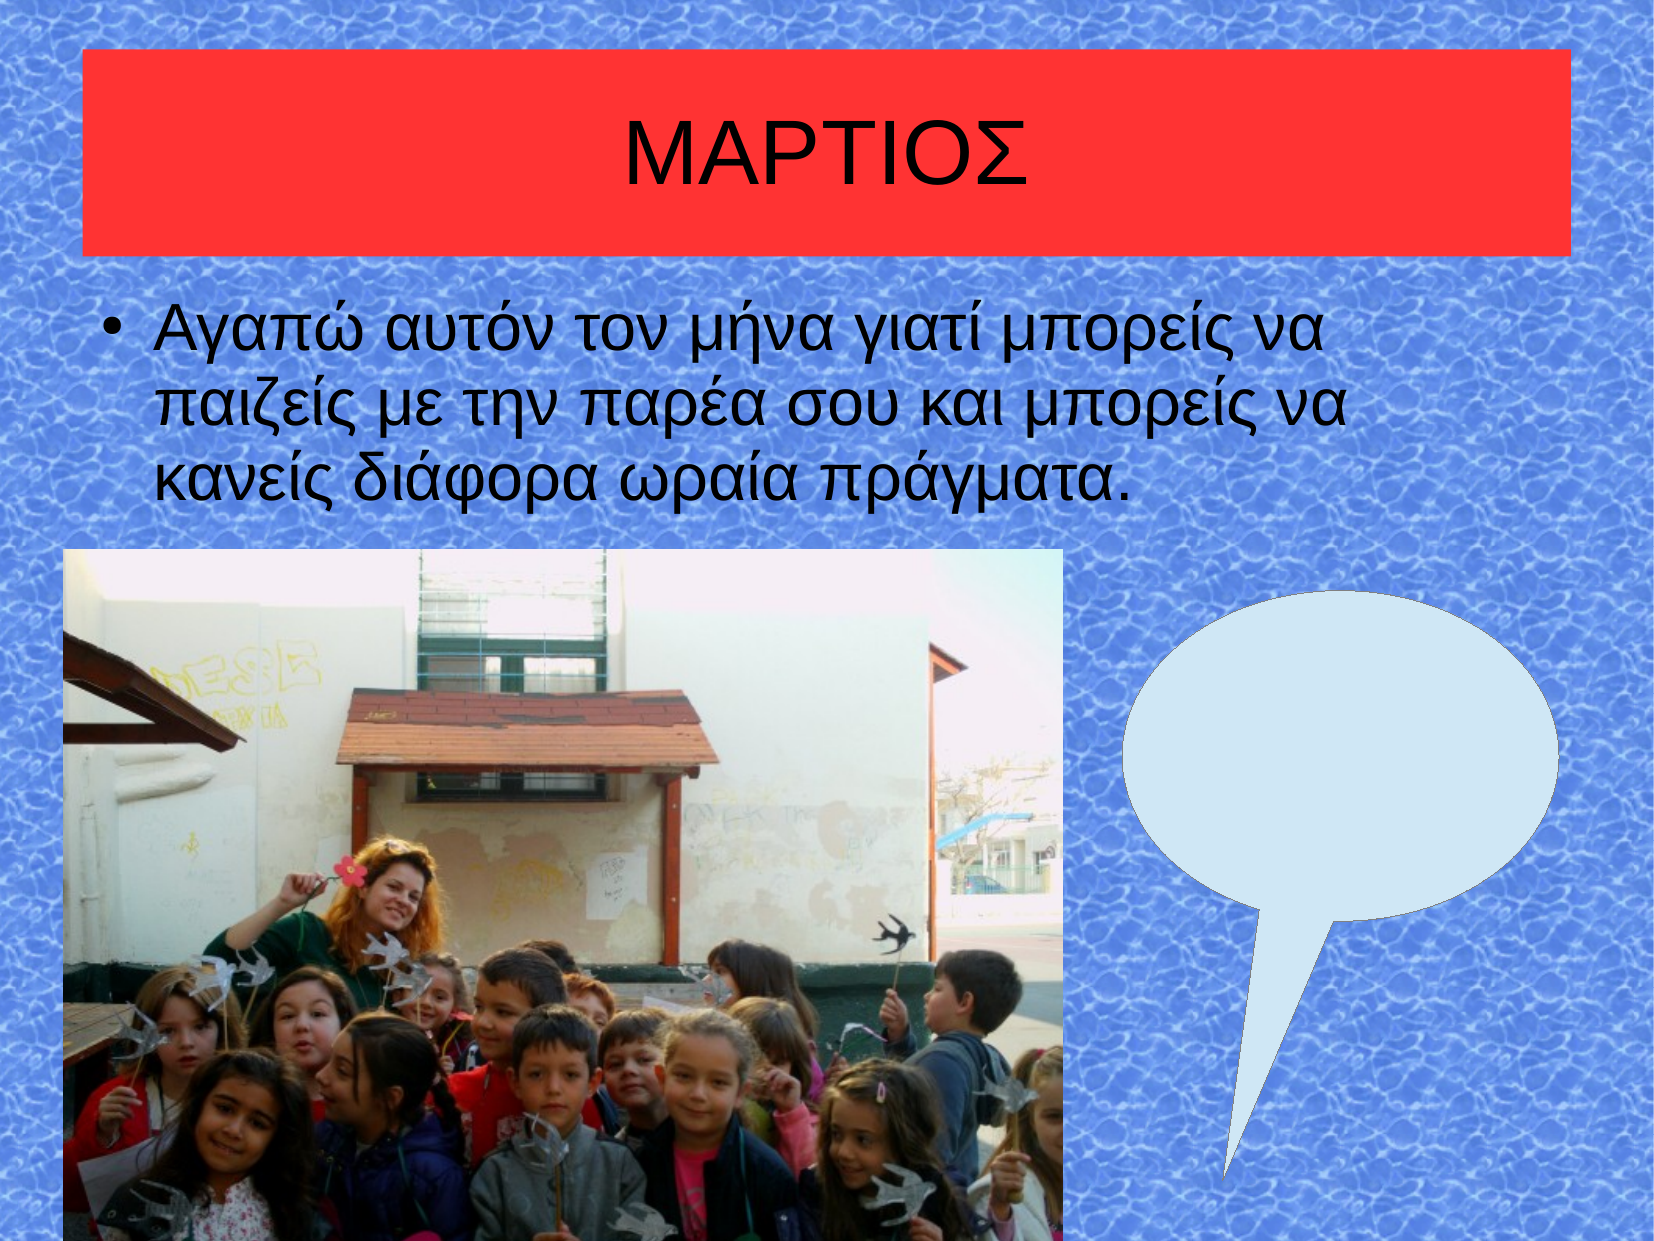

# ΜΑΡΤΙΟΣ
Αγαπώ αυτόν τον μήνα γιατί μπορείς να παιζείς με την παρέα σου και μπορείς να κανείς διάφορα ωραία πράγματα.